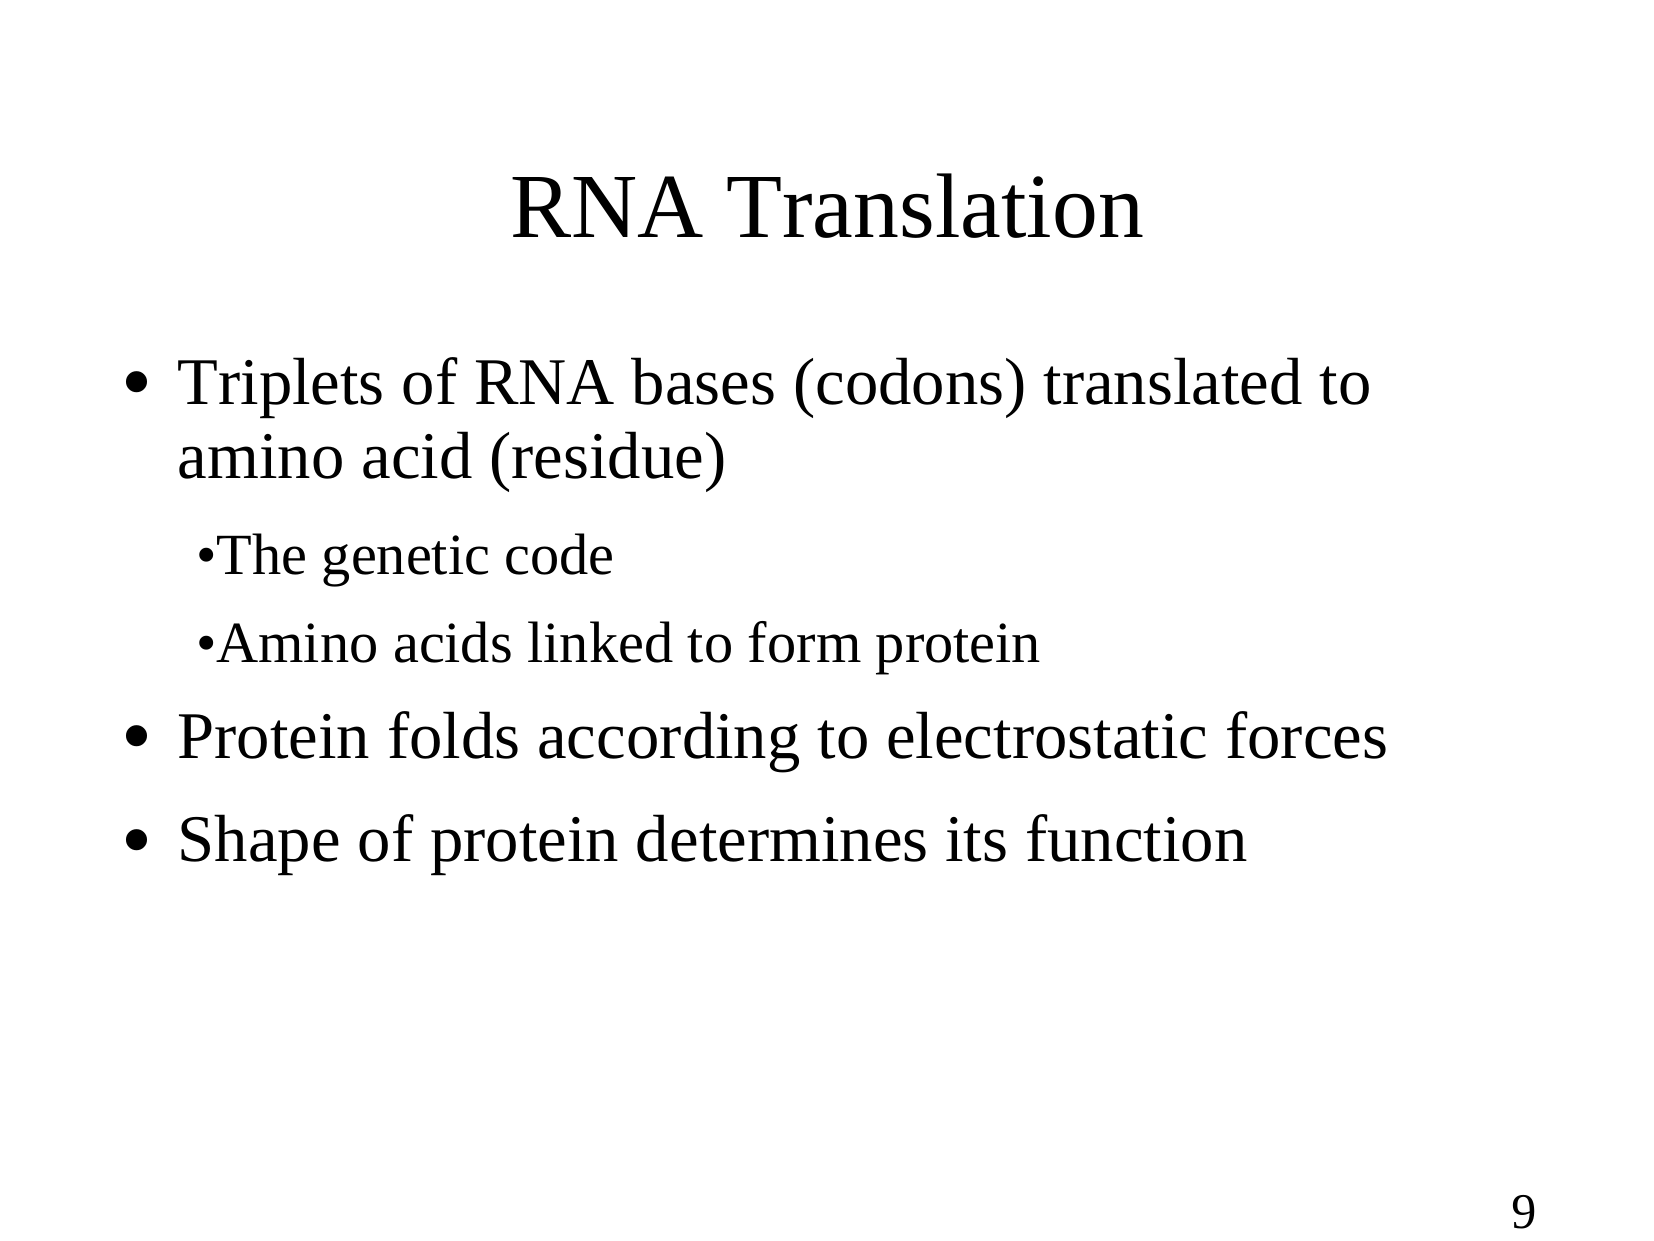

# RNA Translation
Triplets of RNA bases (codons) translated to amino acid (residue)
The genetic code
Amino acids linked to form protein
Protein folds according to electrostatic forces
Shape of protein determines its function